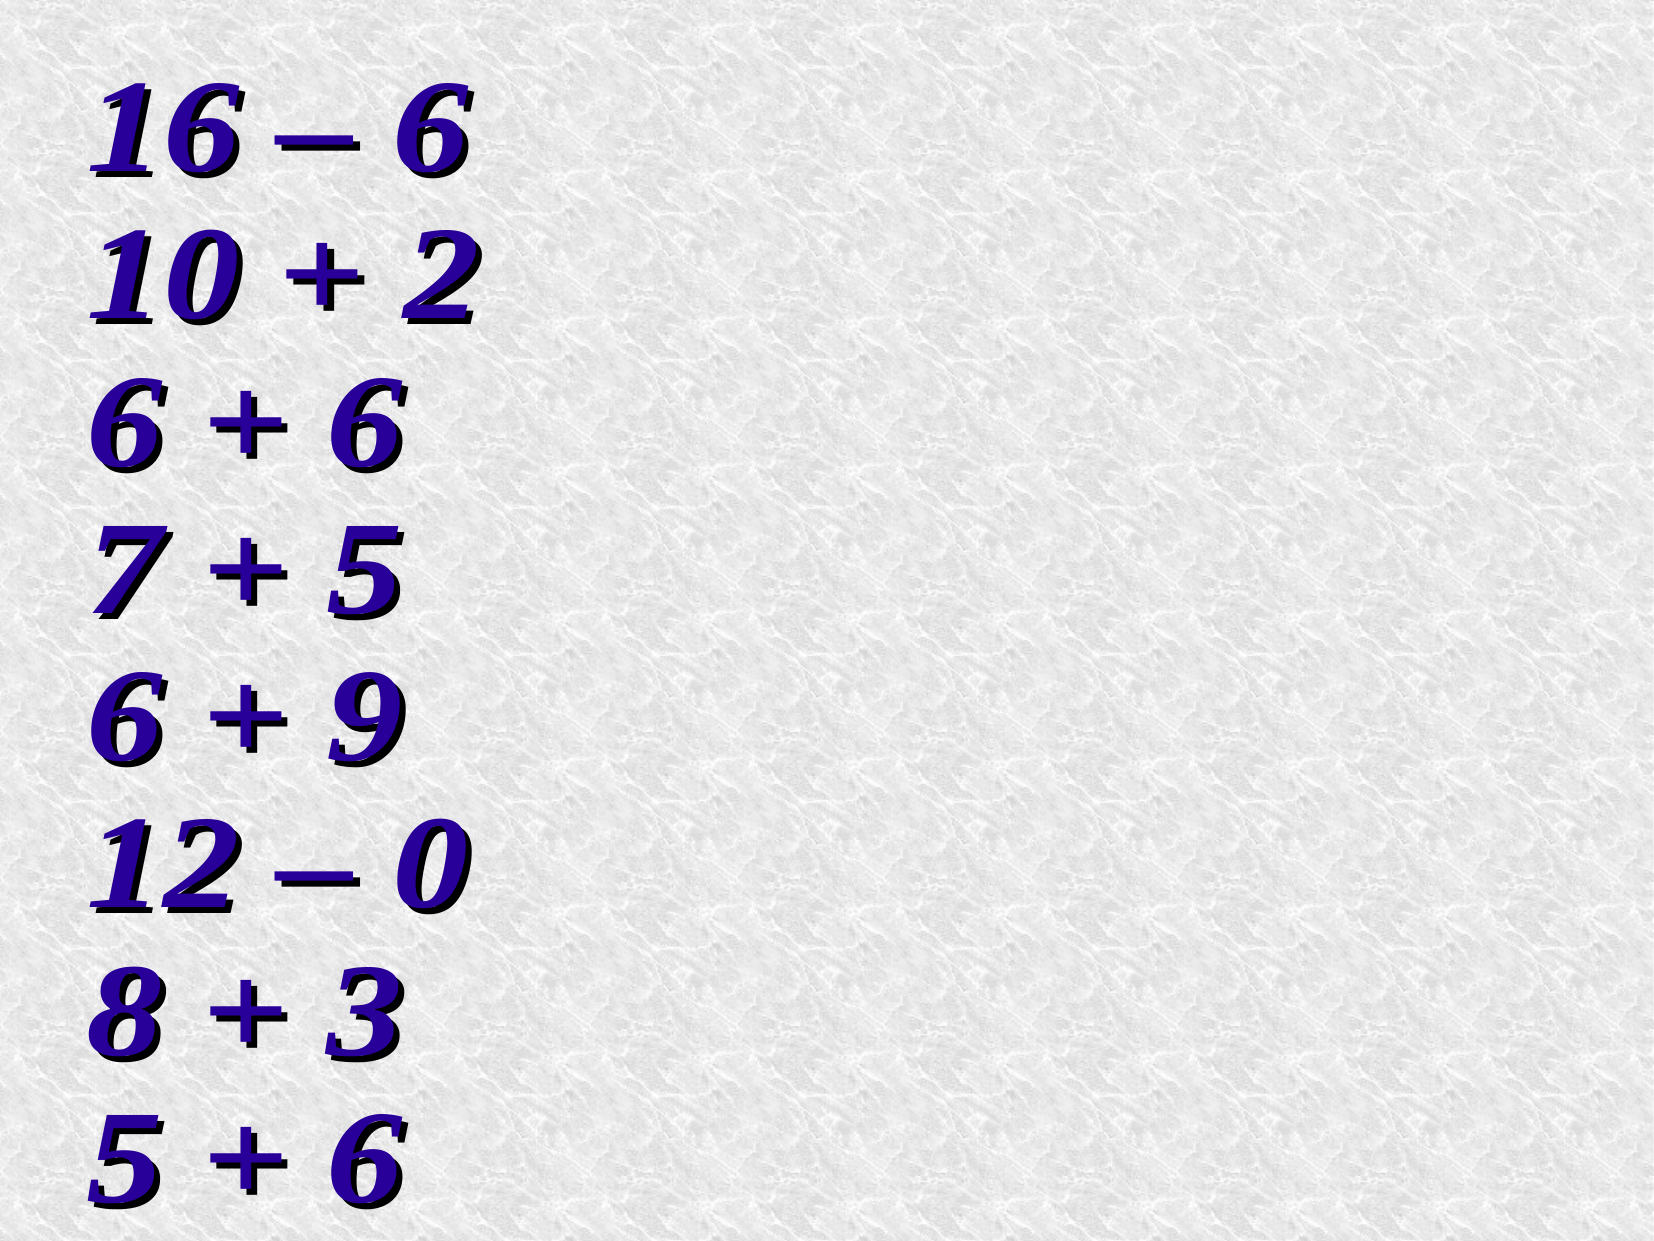

# 16 – 6 10 + 2 6 + 6 7 + 5 6 + 9 12 – 0 8 + 3 5 + 6